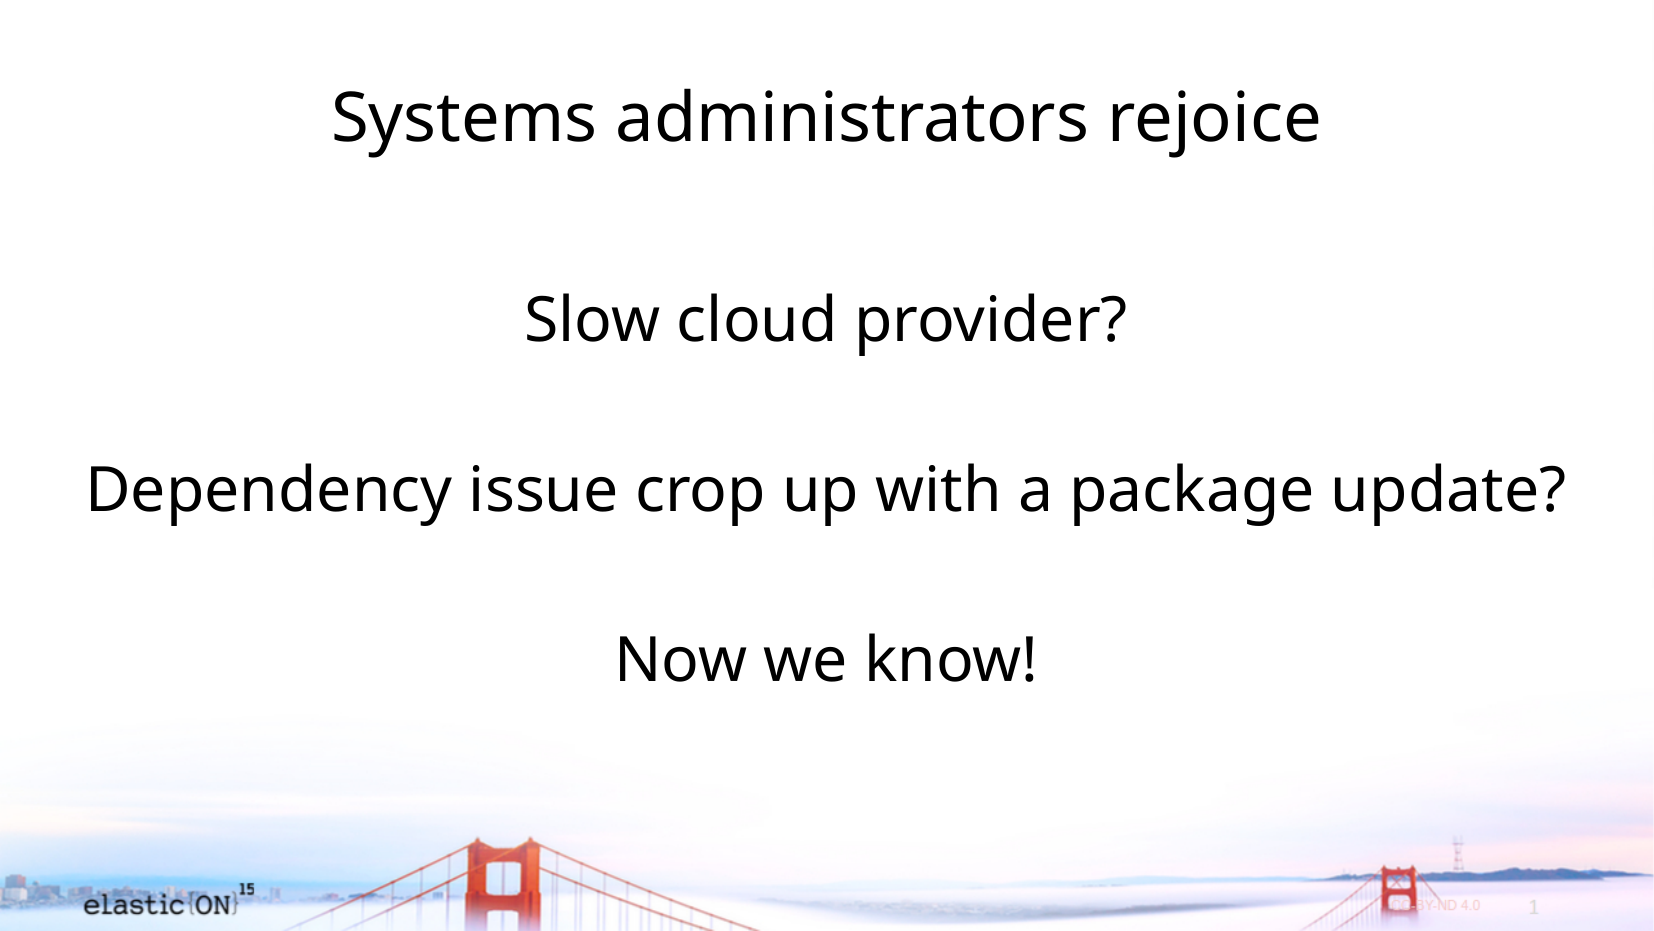

# Systems administrators rejoice
Slow cloud provider?
Dependency issue crop up with a package update?
Now we know!